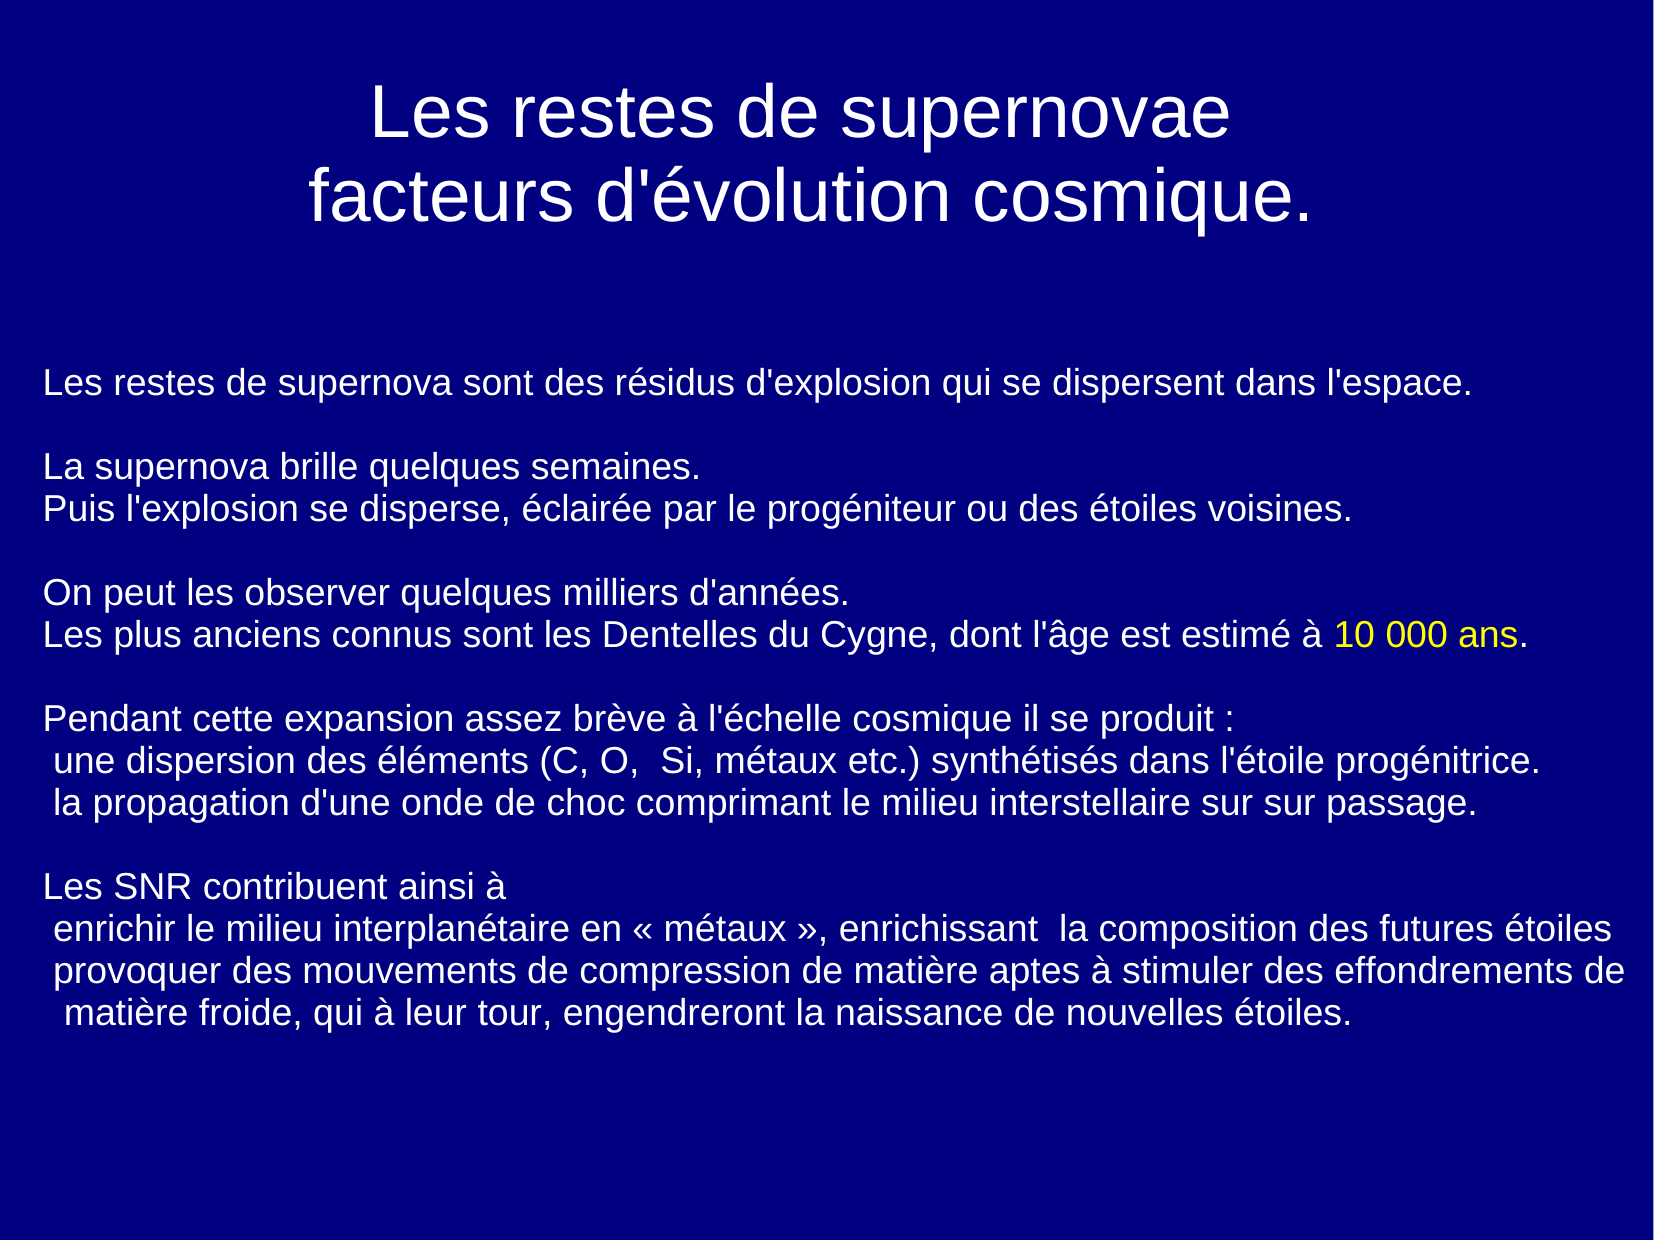

# Les restes de supernovae facteurs d'évolution cosmique.
Les restes de supernova sont des résidus d'explosion qui se dispersent dans l'espace.
La supernova brille quelques semaines.
Puis l'explosion se disperse, éclairée par le progéniteur ou des étoiles voisines.
On peut les observer quelques milliers d'années.
Les plus anciens connus sont les Dentelles du Cygne, dont l'âge est estimé à 10 000 ans.
Pendant cette expansion assez brève à l'échelle cosmique il se produit :
 une dispersion des éléments (C, O, Si, métaux etc.) synthétisés dans l'étoile progénitrice.
 la propagation d'une onde de choc comprimant le milieu interstellaire sur sur passage.
Les SNR contribuent ainsi à
 enrichir le milieu interplanétaire en « métaux », enrichissant la composition des futures étoiles
 provoquer des mouvements de compression de matière aptes à stimuler des effondrements de
 matière froide, qui à leur tour, engendreront la naissance de nouvelles étoiles.